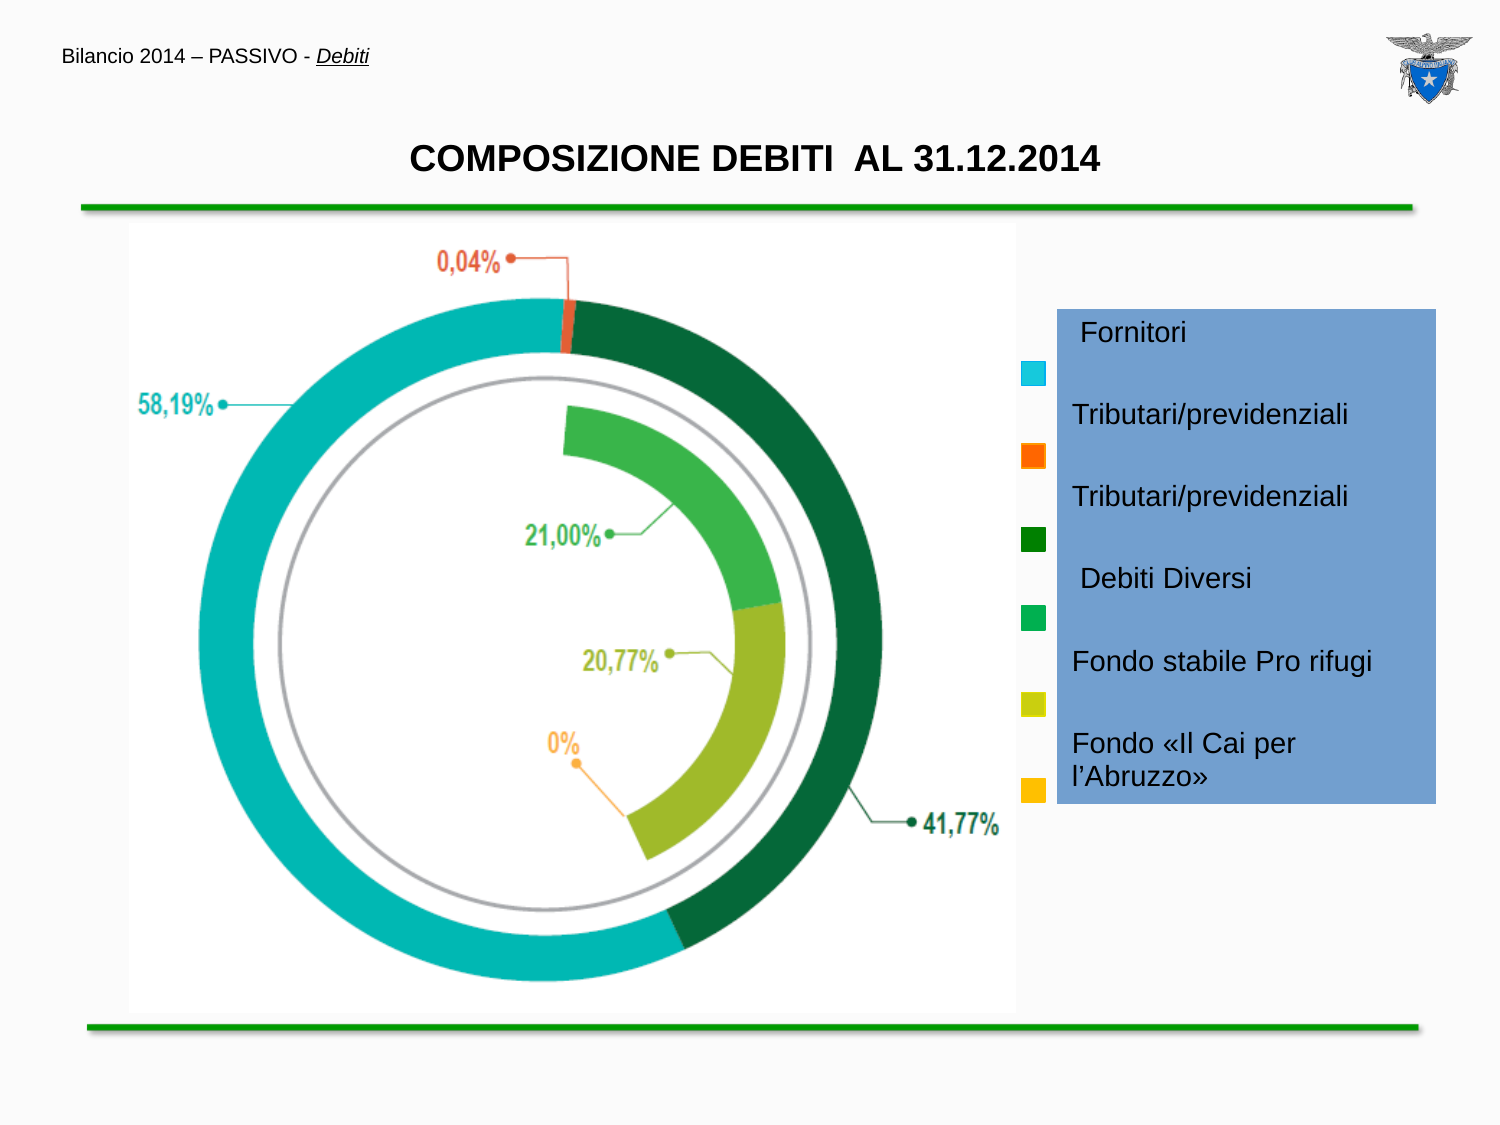

Bilancio 2014 – PASSIVO - Debiti
 COMPOSIZIONE DEBITI AL 31.12.2014
| Fornitori |
| --- |
| Tributari/previdenziali |
| Tributari/previdenziali |
| Debiti Diversi |
| Fondo stabile Pro rifugi |
| Fondo «Il Cai per l’Abruzzo» |